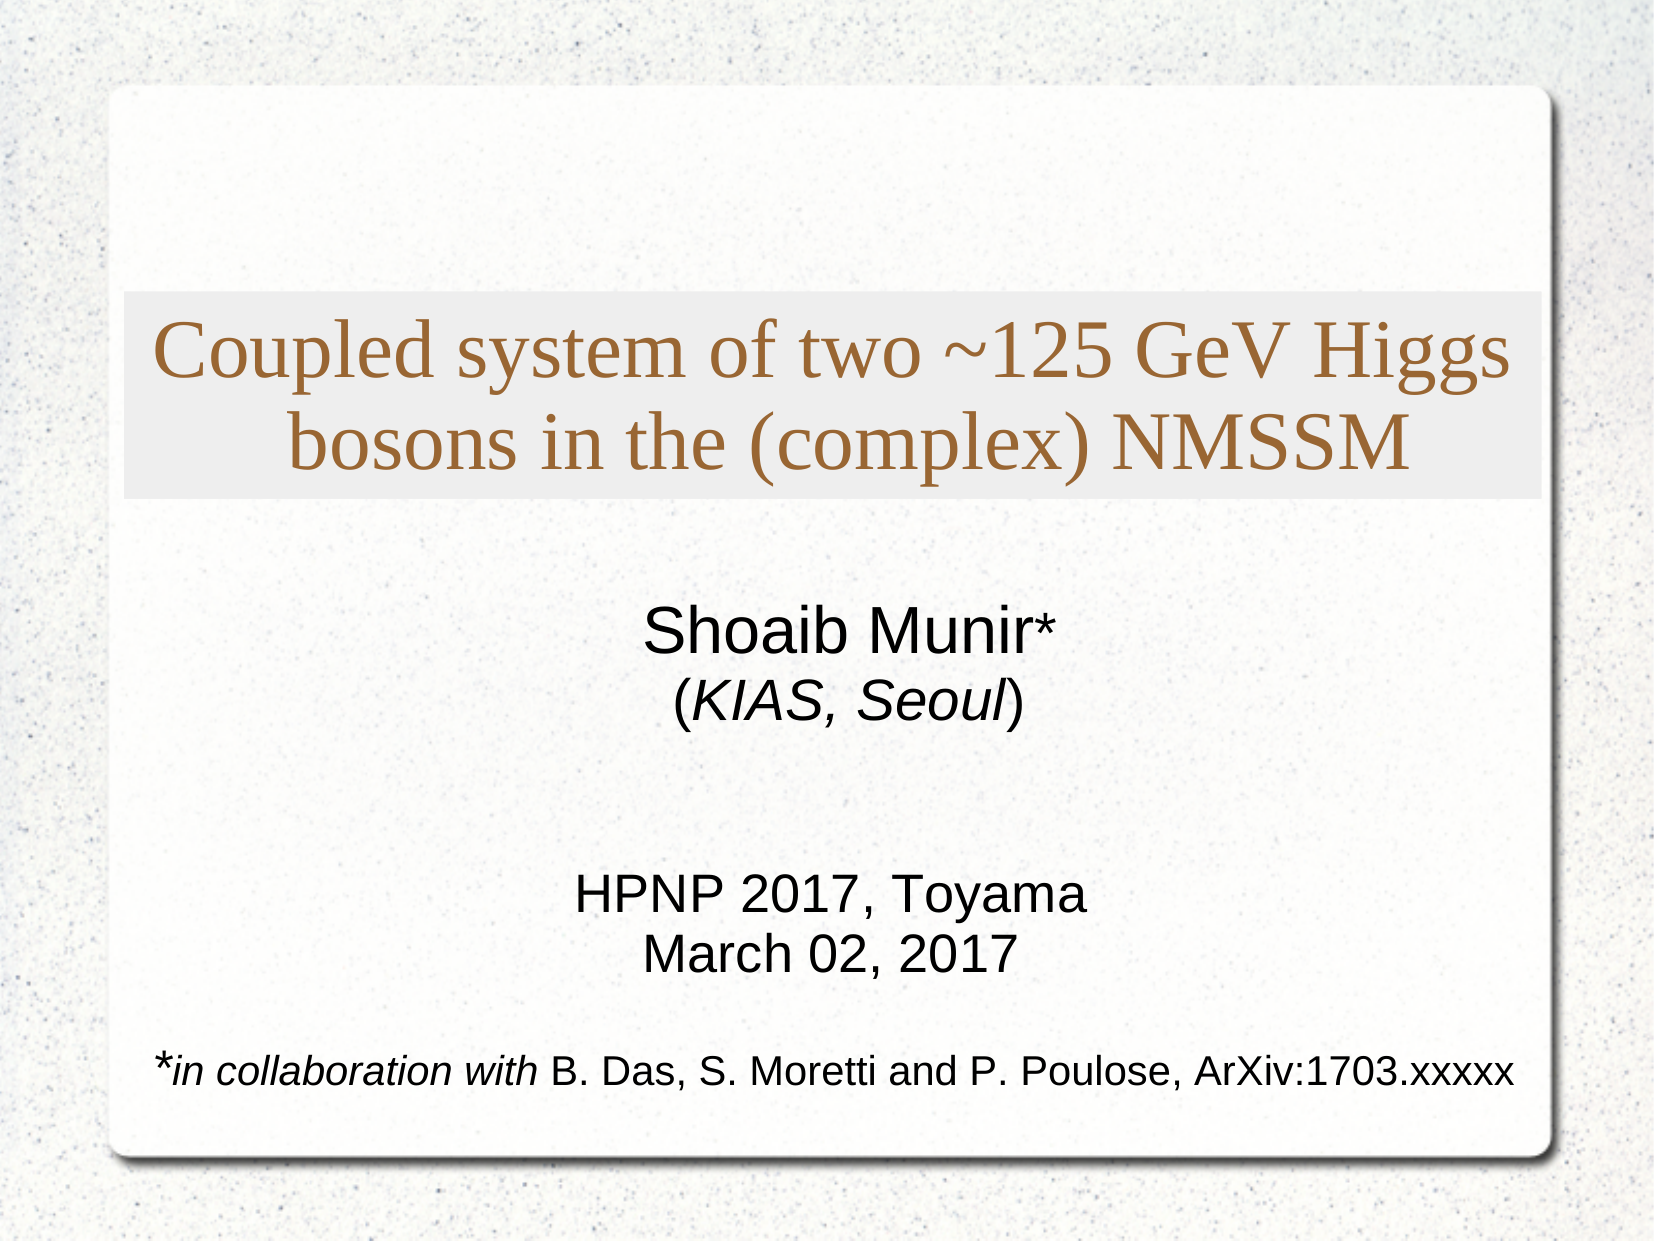

Coupled system of two ~750 GeV Higgs bosons in the (complex) NMSSM
Coupled system of two ~125 GeV Higgs bosons in the (complex) NMSSM
# Shoaib Munir* (KIAS, Seoul)
HPNP 2017, Toyama
March 02, 2017
*in collaboration with B. Das, S. Moretti and P. Poulose, ArXiv:1703.xxxxx